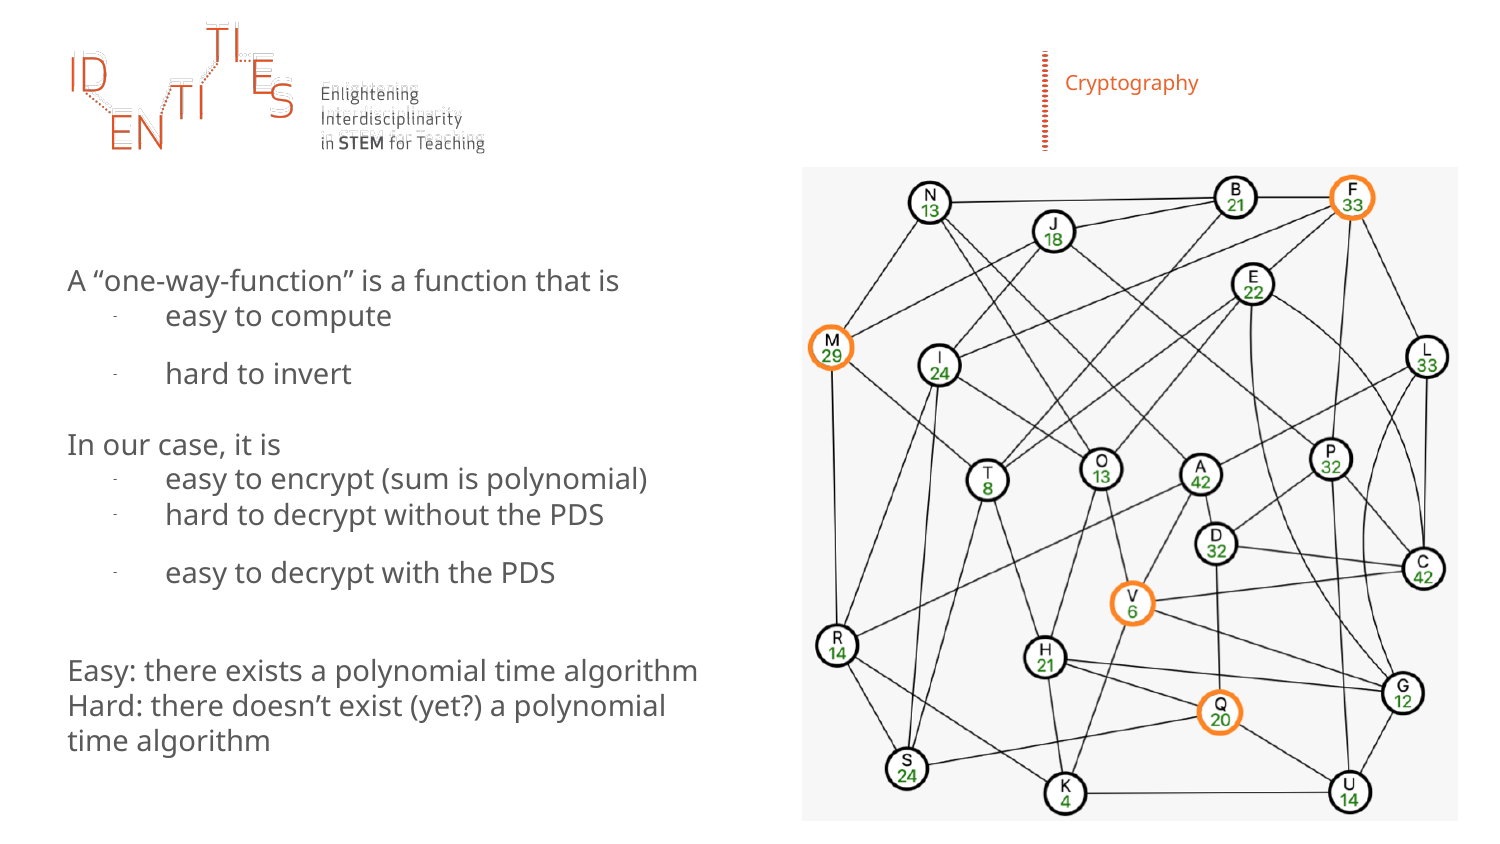

Cryptography
A “one-way-function” is a function that is
easy to compute
hard to invert
In our case, it is
easy to encrypt (sum is polynomial)
hard to decrypt without the PDS
easy to decrypt with the PDS
Easy: there exists a polynomial time algorithm
Hard: there doesn’t exist (yet?) a polynomial time algorithm